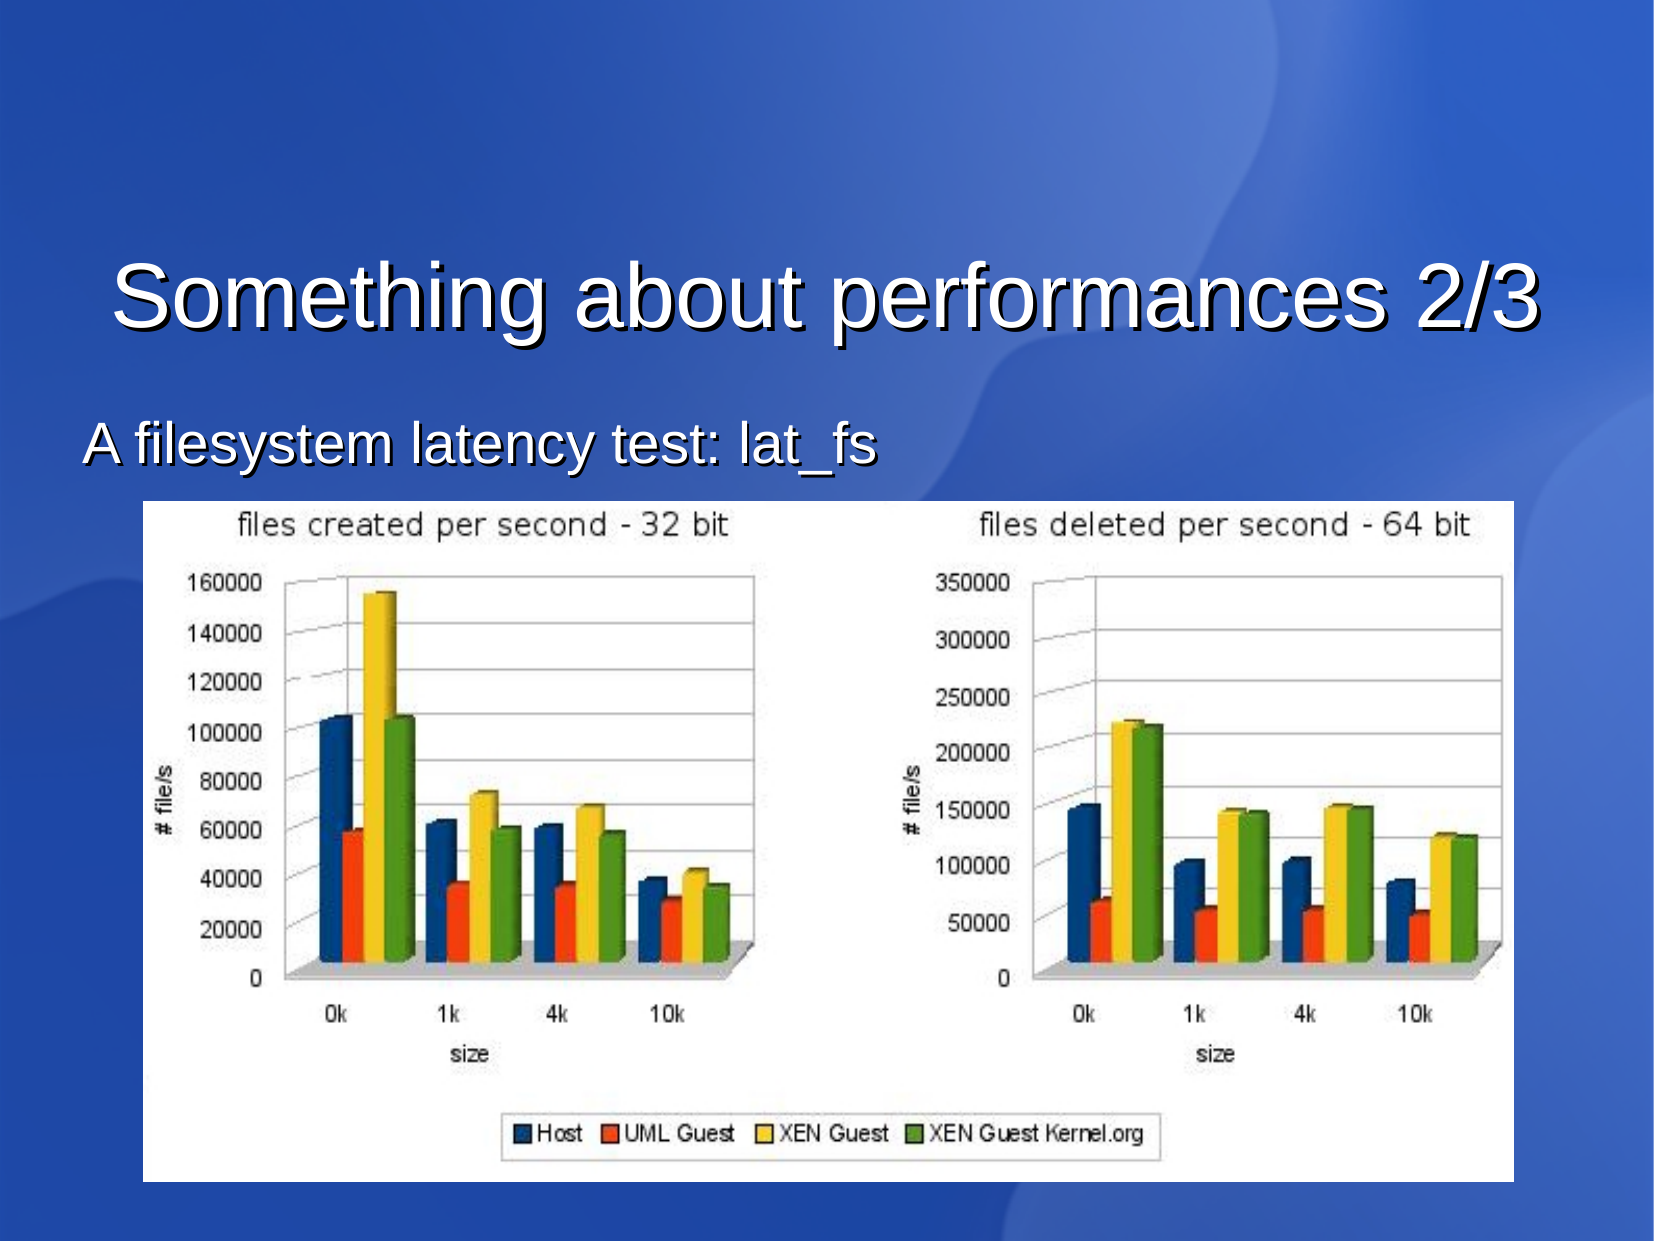

# Something about performances 2/3
A filesystem latency test: lat_fs